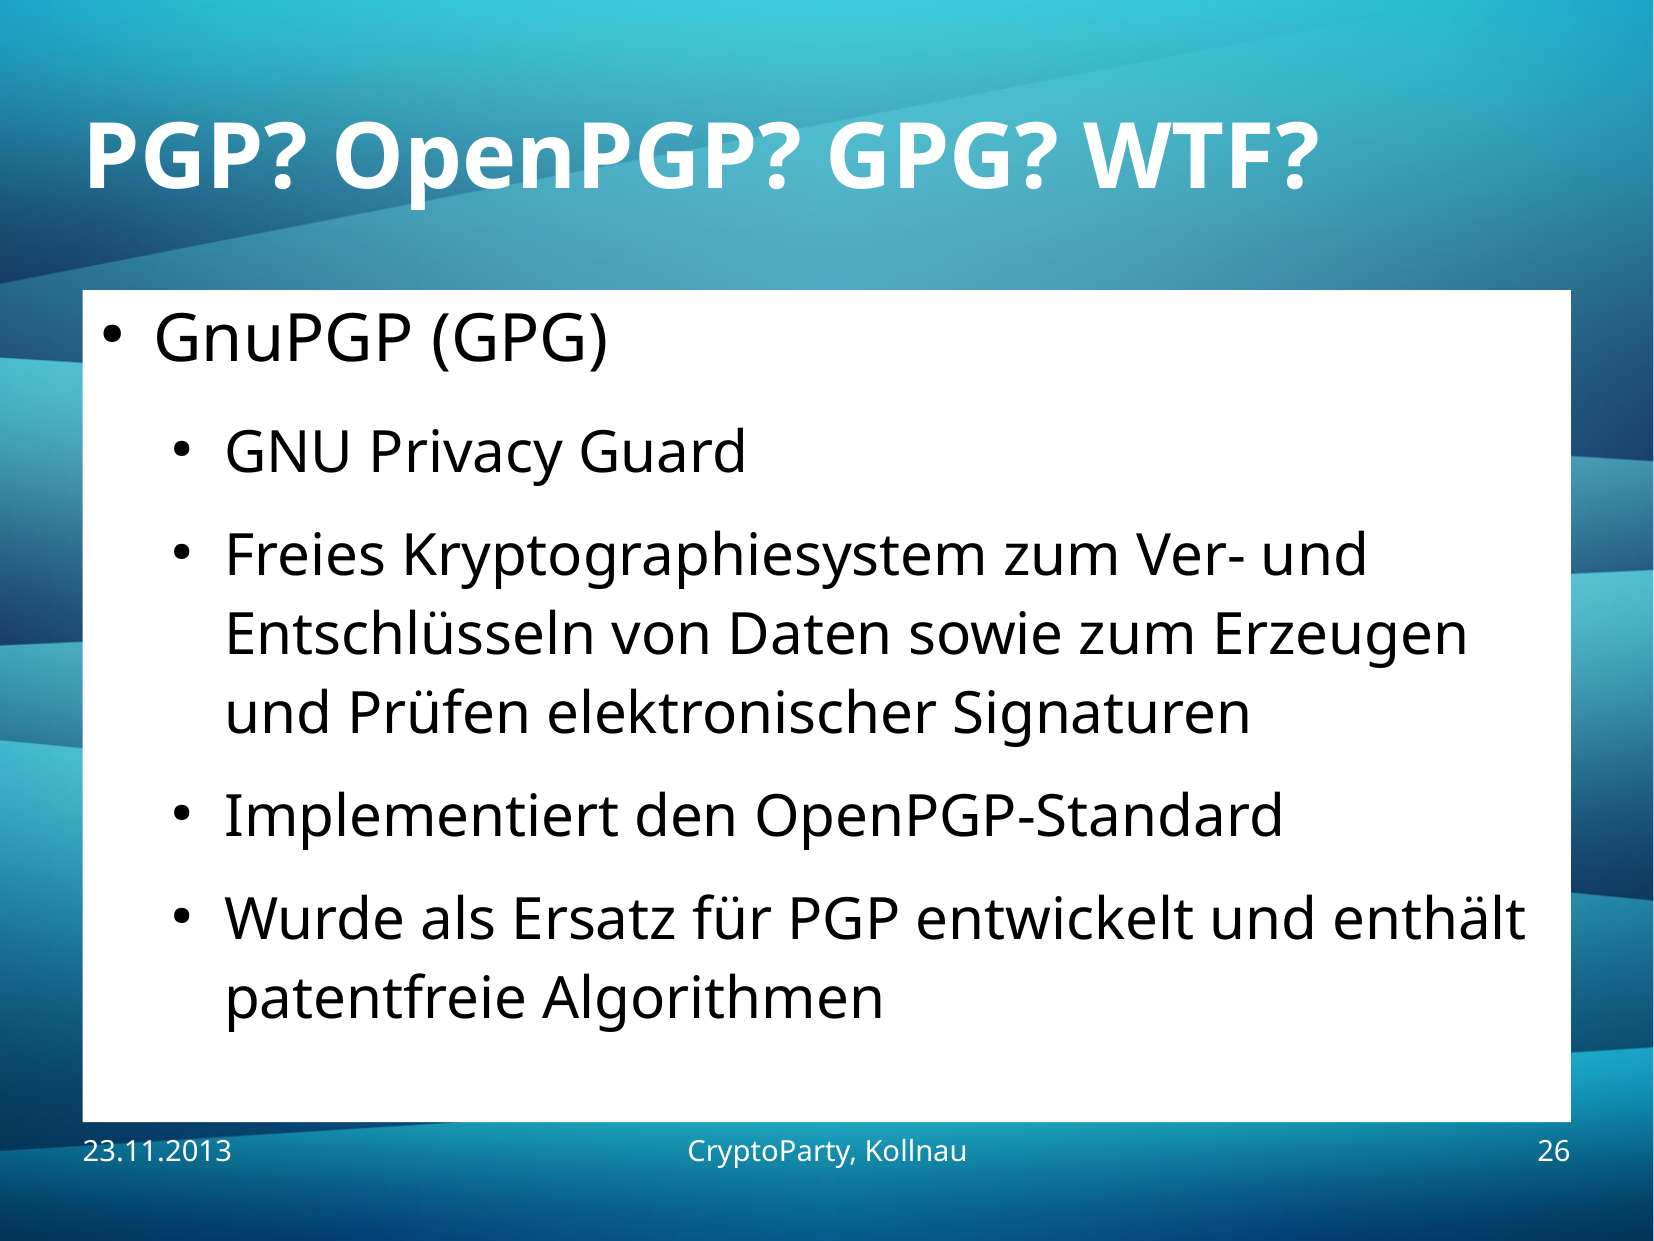

# PGP? OpenPGP? GPG? WTF?
GnuPGP (GPG)
GNU Privacy Guard
Freies Kryptographiesystem zum Ver- und Entschlüsseln von Daten sowie zum Erzeugen und Prüfen elektronischer Signaturen
Implementiert den OpenPGP-Standard
Wurde als Ersatz für PGP entwickelt und enthält patentfreie Algorithmen
23.11.2013
CryptoParty, Kollnau
26